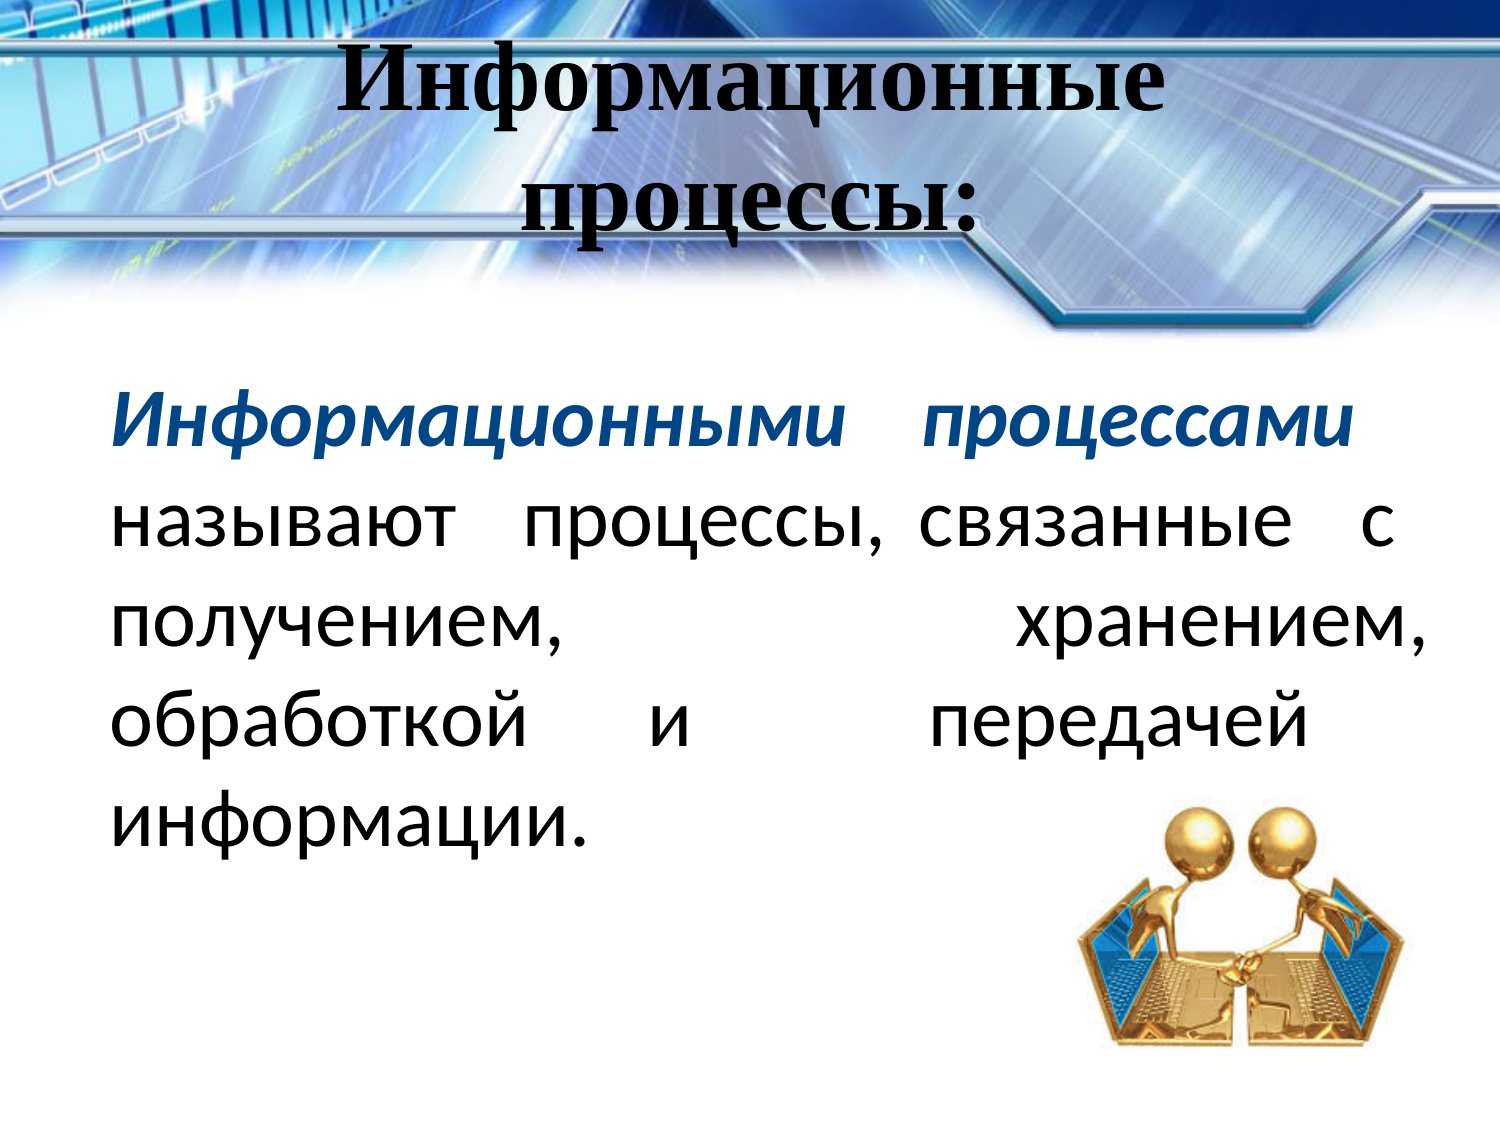

Информационные процессы:
# Информационными процессами называют процессы, связанные с получением, хранением, обработкой и передачей информации.